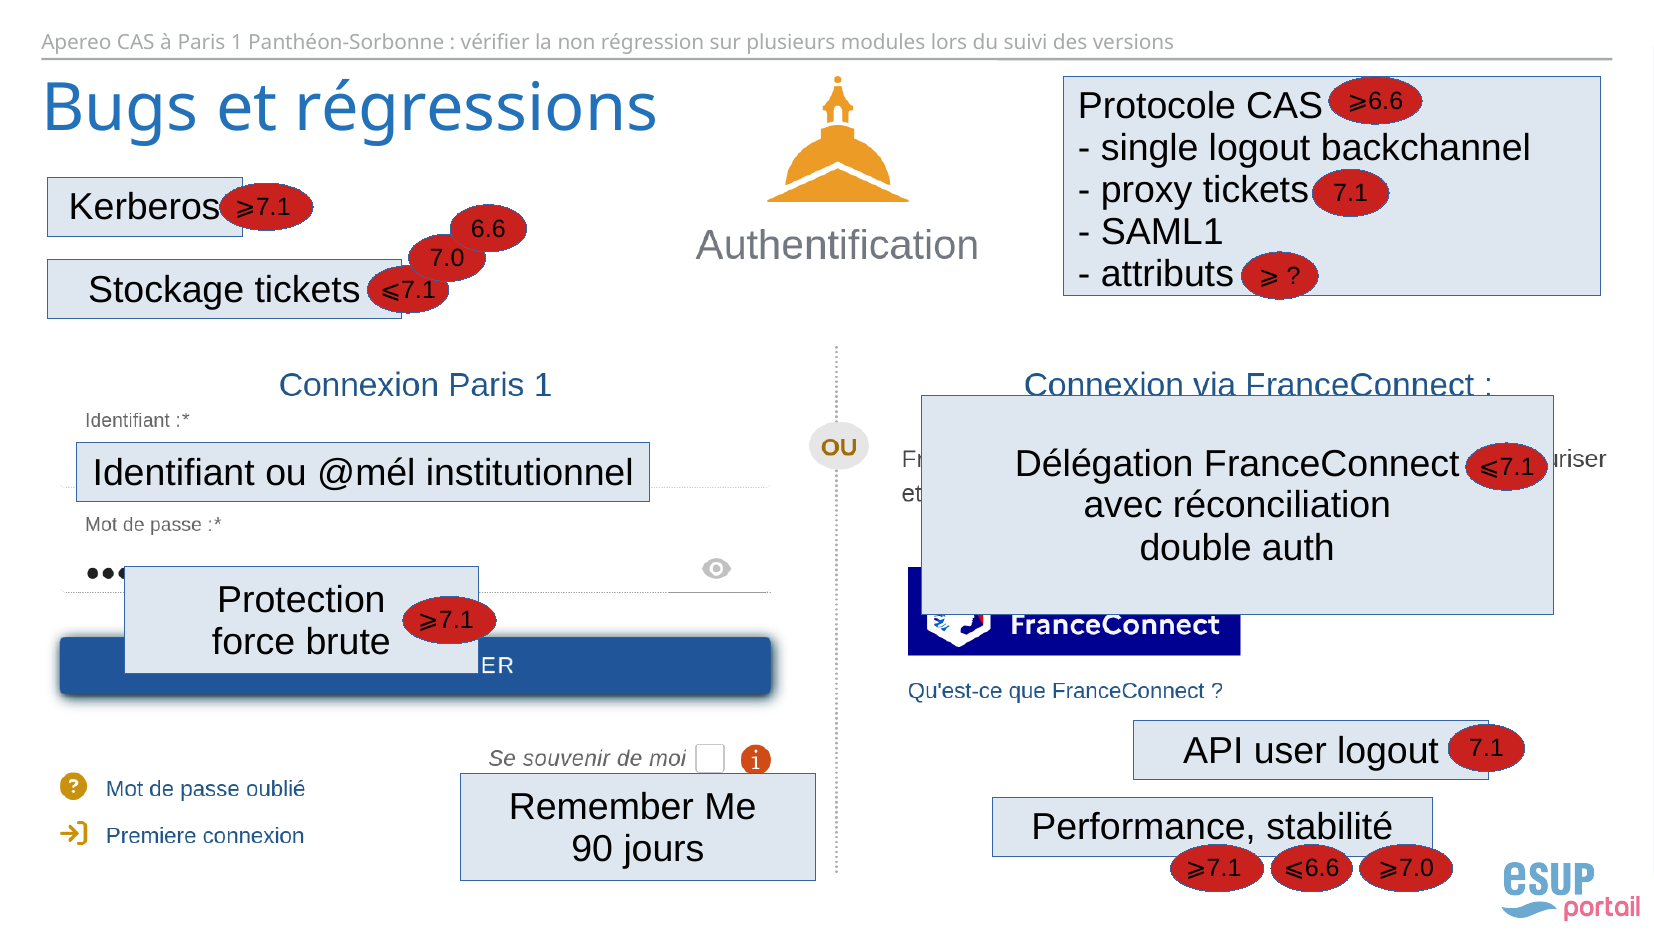

Apereo CAS à Paris 1 Panthéon-Sorbonne : vérifier la non régression sur plusieurs modules lors du suivi des versions
Bugs et régressions
Protocole CAS
- single logout backchannel
- proxy tickets
- SAML1
- attributs
⩾6.6
7.1
Kerberos
⩾7.1
6.6
7.0
⩾ ?
Stockage tickets
⩽7.1
Délégation FranceConnect
avec réconciliation
double auth
Identifiant ou @mél institutionnel
⩽7.1
Protection
force brute
⩾7.1
API user logout
7.1
Remember Me
90 jours
Performance, stabilité
⩾7.1
⩽6.6
⩾7.0